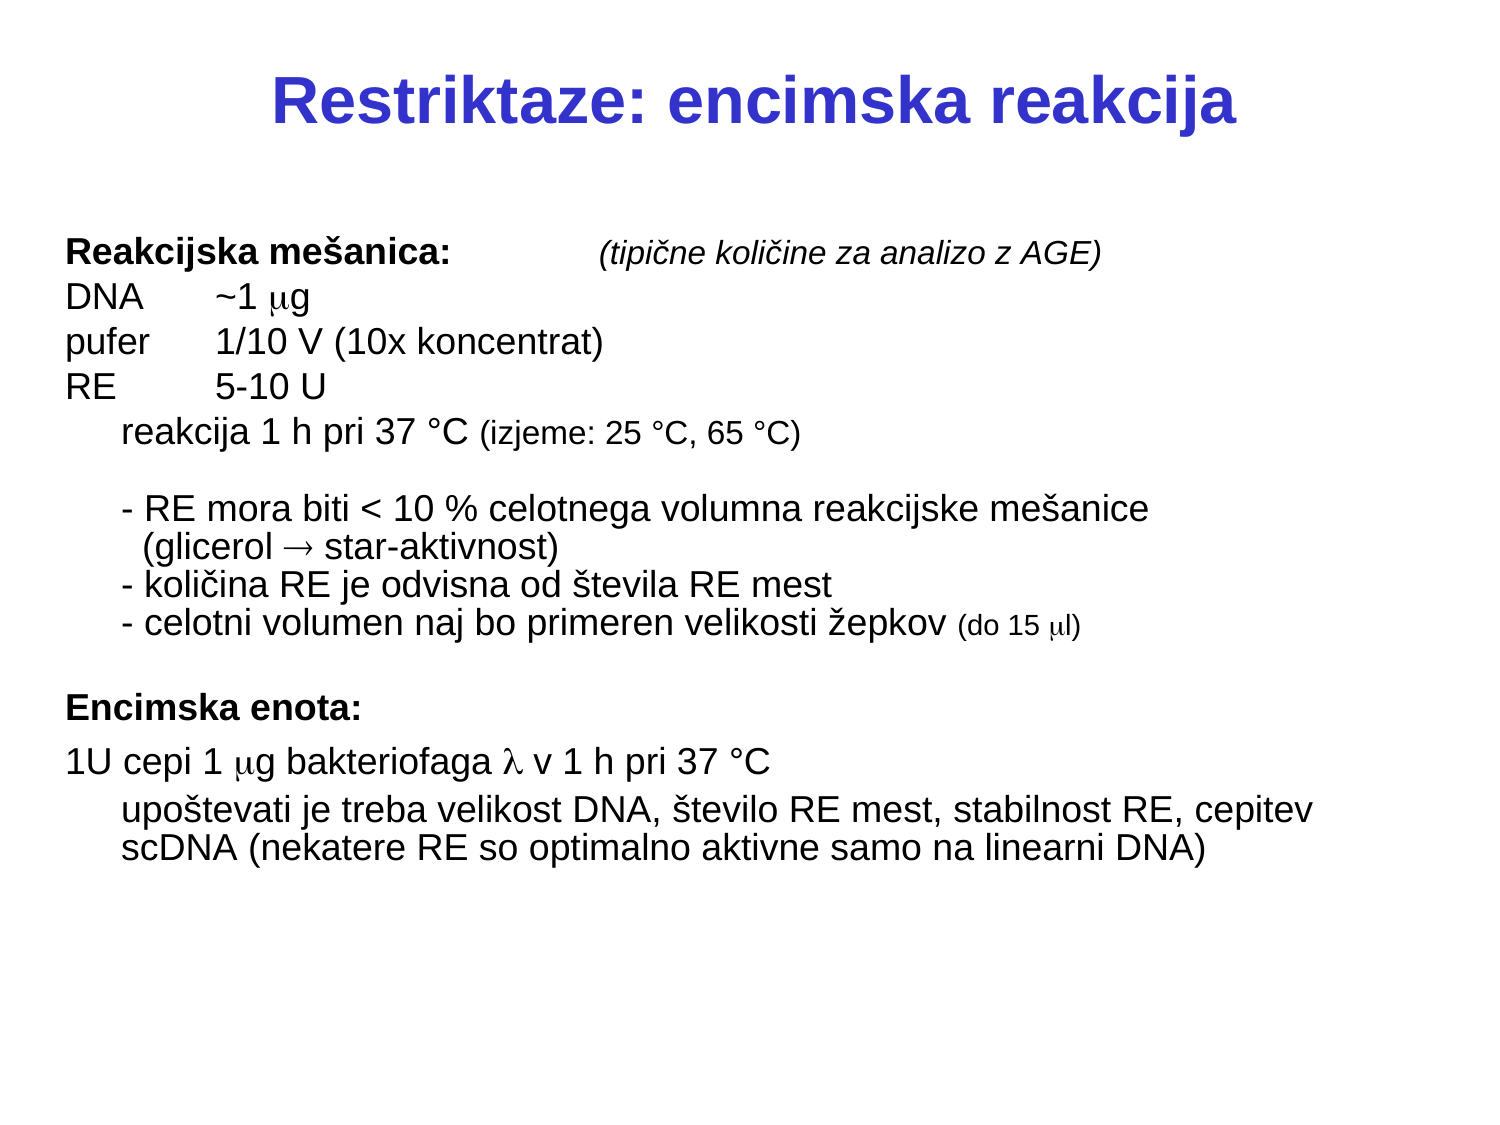

Restriktaze: encimska reakcija
# Reakcijska mešanica:	 (tipične količine za analizo z AGE)
DNA	~1 g
pufer	1/10 V (10x koncentrat)
RE		5-10 U
reakcija 1 h pri 37 °C (izjeme: 25 °C, 65 °C)
- RE mora biti < 10 % celotnega volumna reakcijske mešanice
 (glicerol  star-aktivnost)
- količina RE je odvisna od števila RE mest
- celotni volumen naj bo primeren velikosti žepkov (do 15 l)
Encimska enota:
1U cepi 1 g bakteriofaga  v 1 h pri 37 °C
	upoštevati je treba velikost DNA, število RE mest, stabilnost RE, cepitev scDNA (nekatere RE so optimalno aktivne samo na linearni DNA)